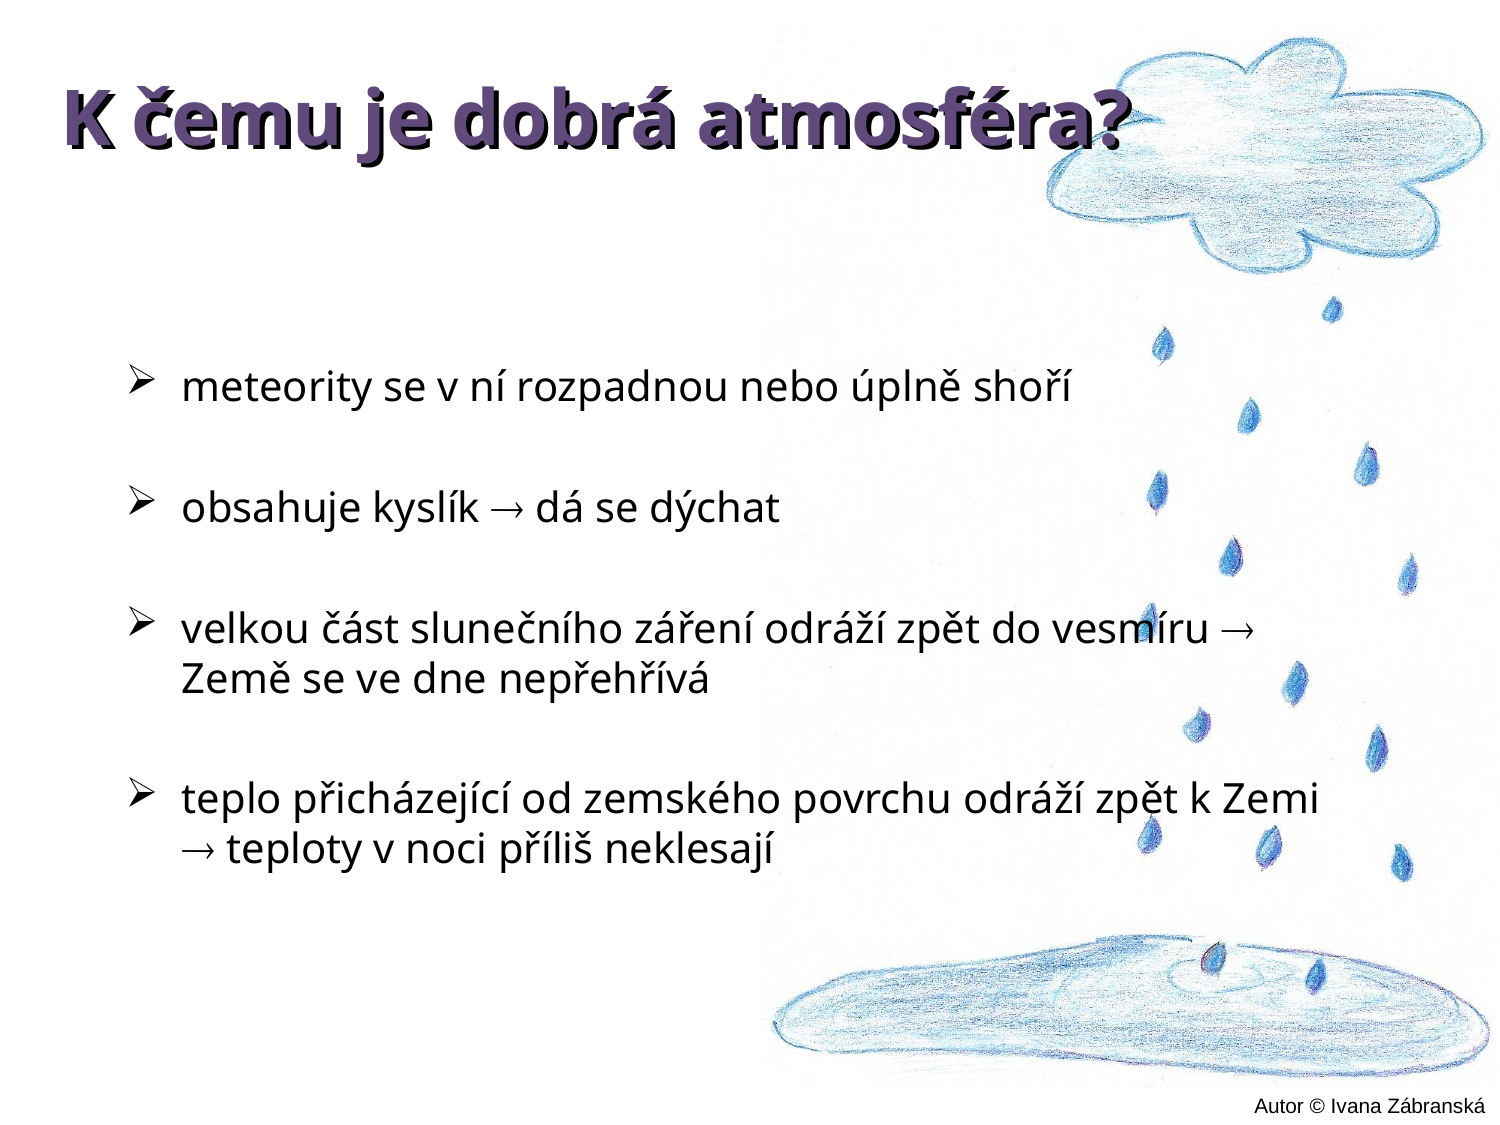

# K čemu je dobrá atmosféra?
meteority se v ní rozpadnou nebo úplně shoří
obsahuje kyslík  dá se dýchat
velkou část slunečního záření odráží zpět do vesmíru  Země se ve dne nepřehřívá
teplo přicházející od zemského povrchu odráží zpět k Zemi  teploty v noci příliš neklesají
Autor © Ivana Zábranská